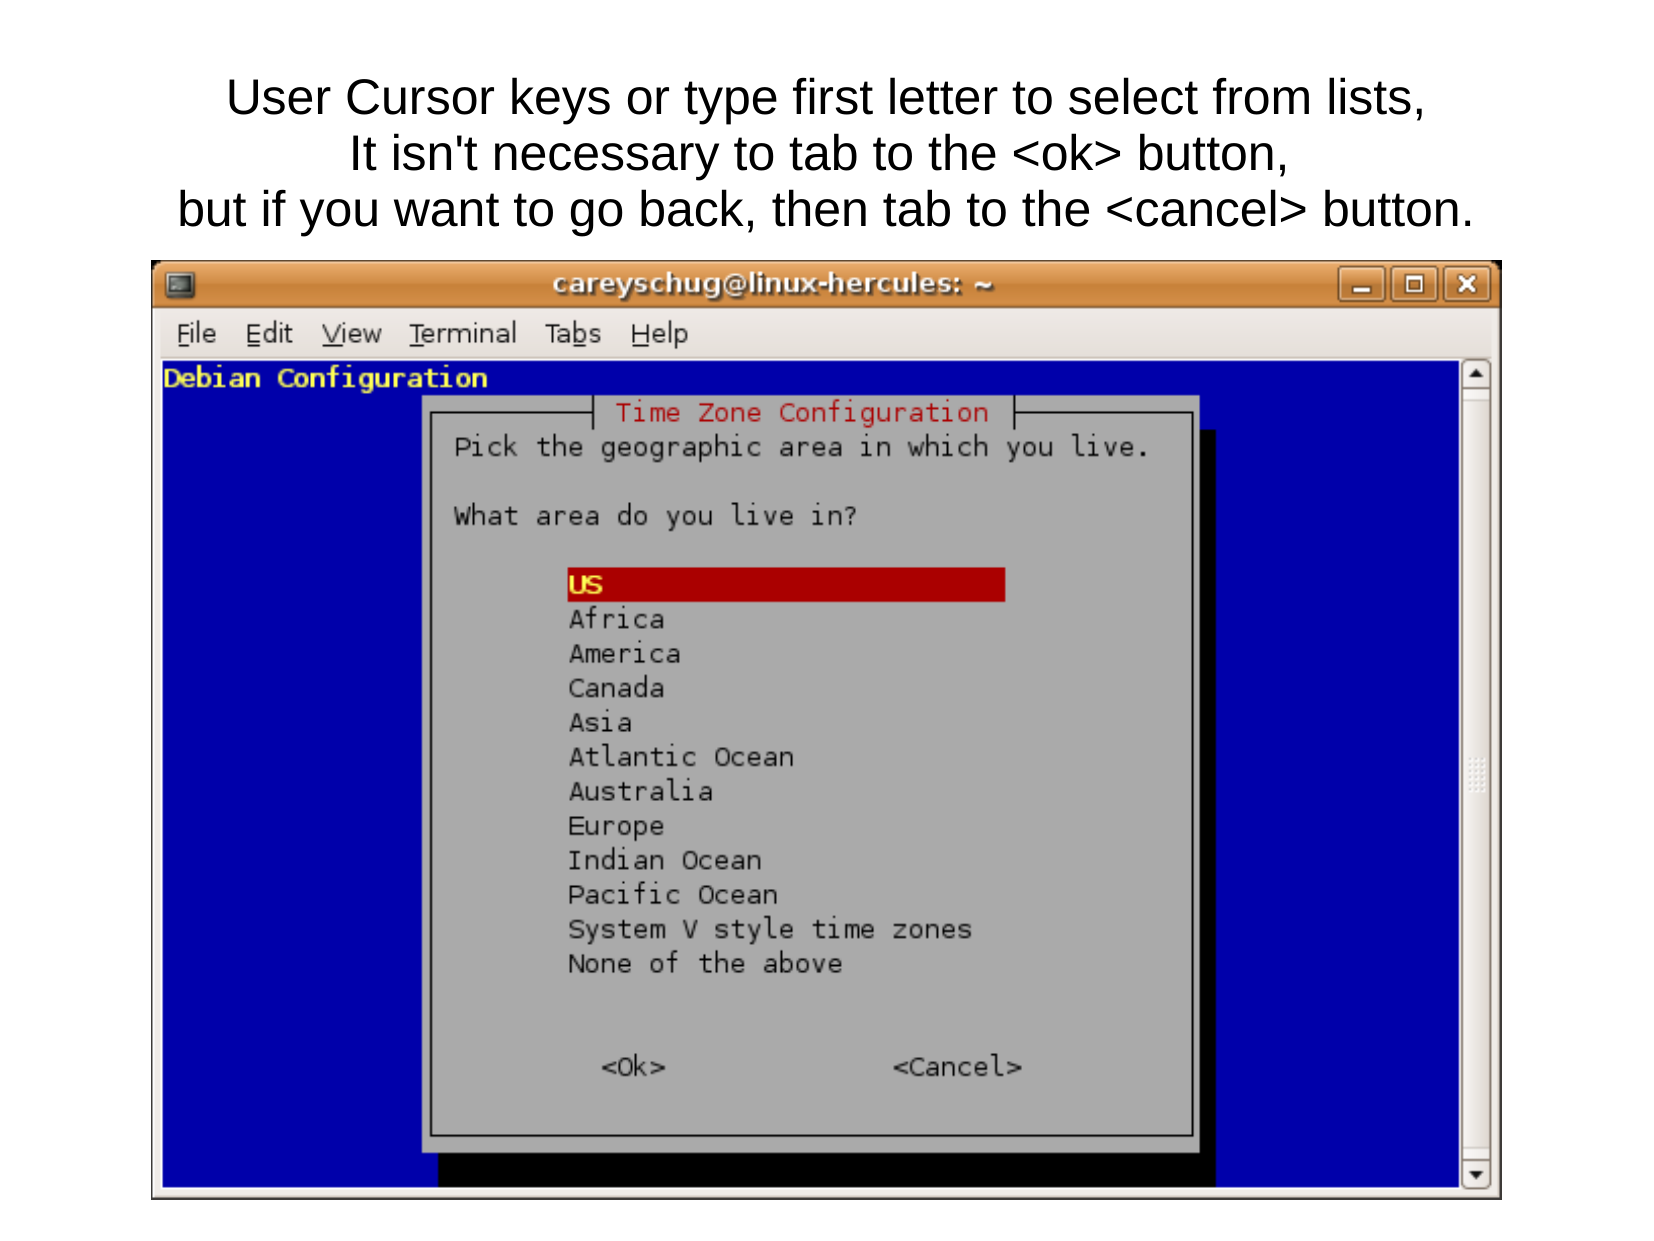

# User Cursor keys or type first letter to select from lists, It isn't necessary to tab to the <ok> button, but if you want to go back, then tab to the <cancel> button.